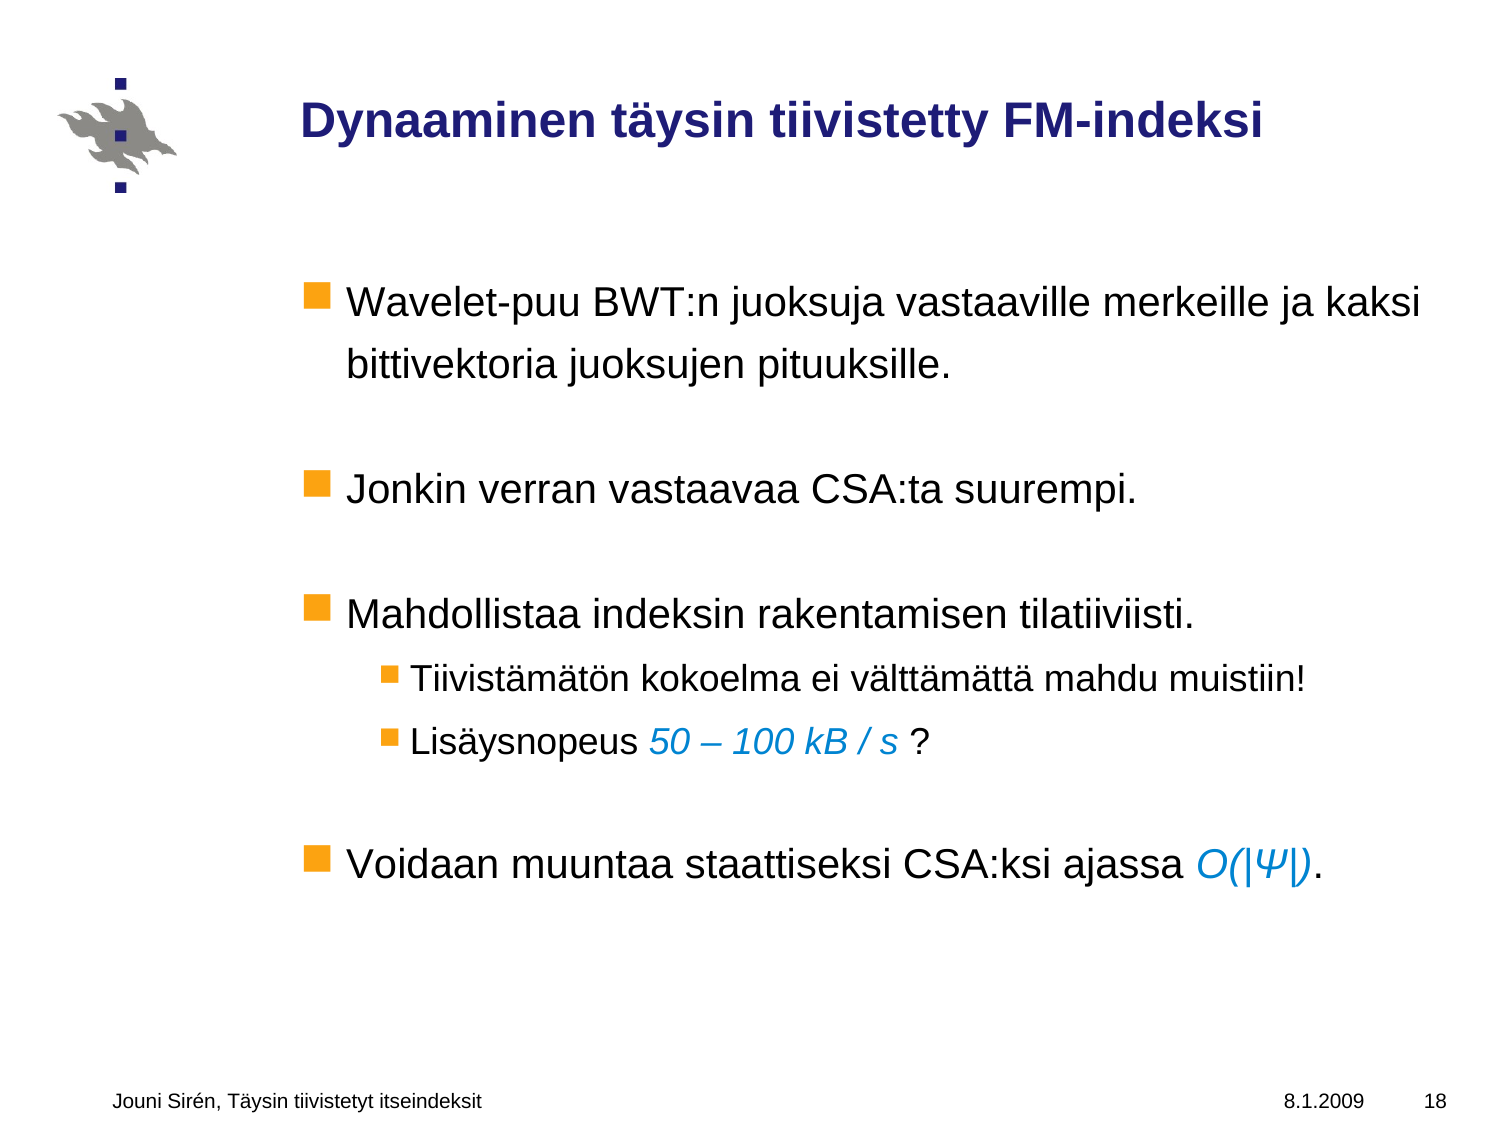

# Dynaaminen täysin tiivistetty FM-indeksi
Wavelet-puu BWT:n juoksuja vastaaville merkeille ja kaksi bittivektoria juoksujen pituuksille.
Jonkin verran vastaavaa CSA:ta suurempi.
Mahdollistaa indeksin rakentamisen tilatiiviisti.
Tiivistämätön kokoelma ei välttämättä mahdu muistiin!
Lisäysnopeus 50 – 100 kB / s ?
Voidaan muuntaa staattiseksi CSA:ksi ajassa O(|Ψ|).
Jouni Sirén, Täysin tiivistetyt itseindeksit
8.1.2009
18